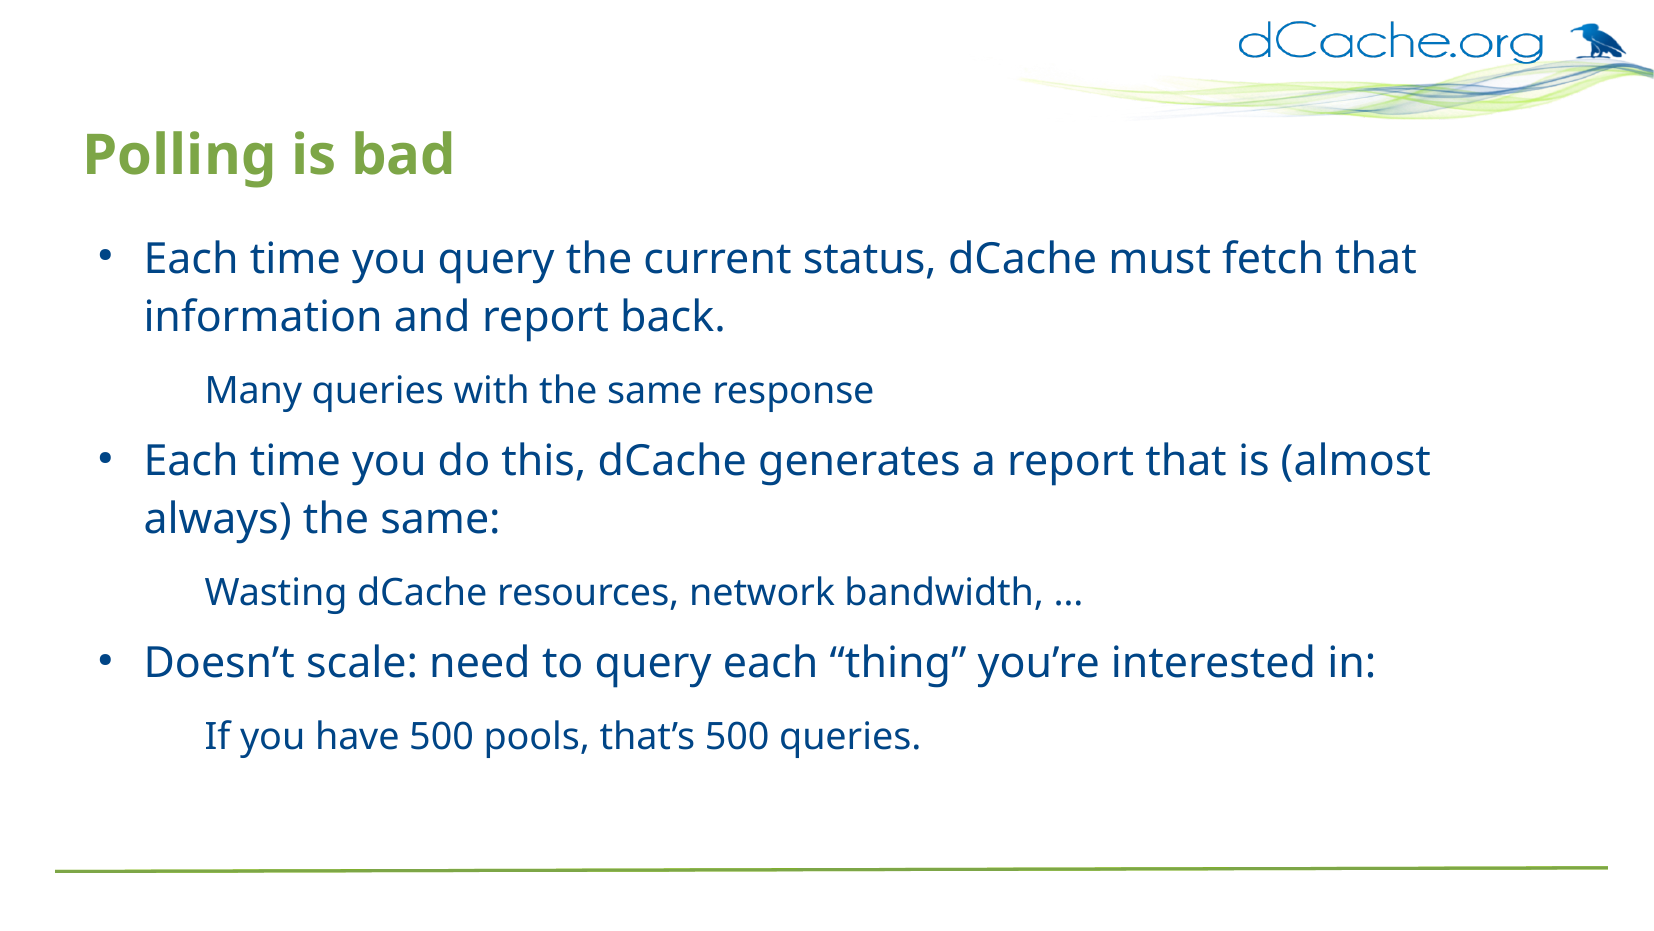

# Polling is bad
Each time you query the current status, dCache must fetch that information and report back.
Many queries with the same response
Each time you do this, dCache generates a report that is (almost always) the same:
Wasting dCache resources, network bandwidth, …
Doesn’t scale: need to query each “thing” you’re interested in:
If you have 500 pools, that’s 500 queries.